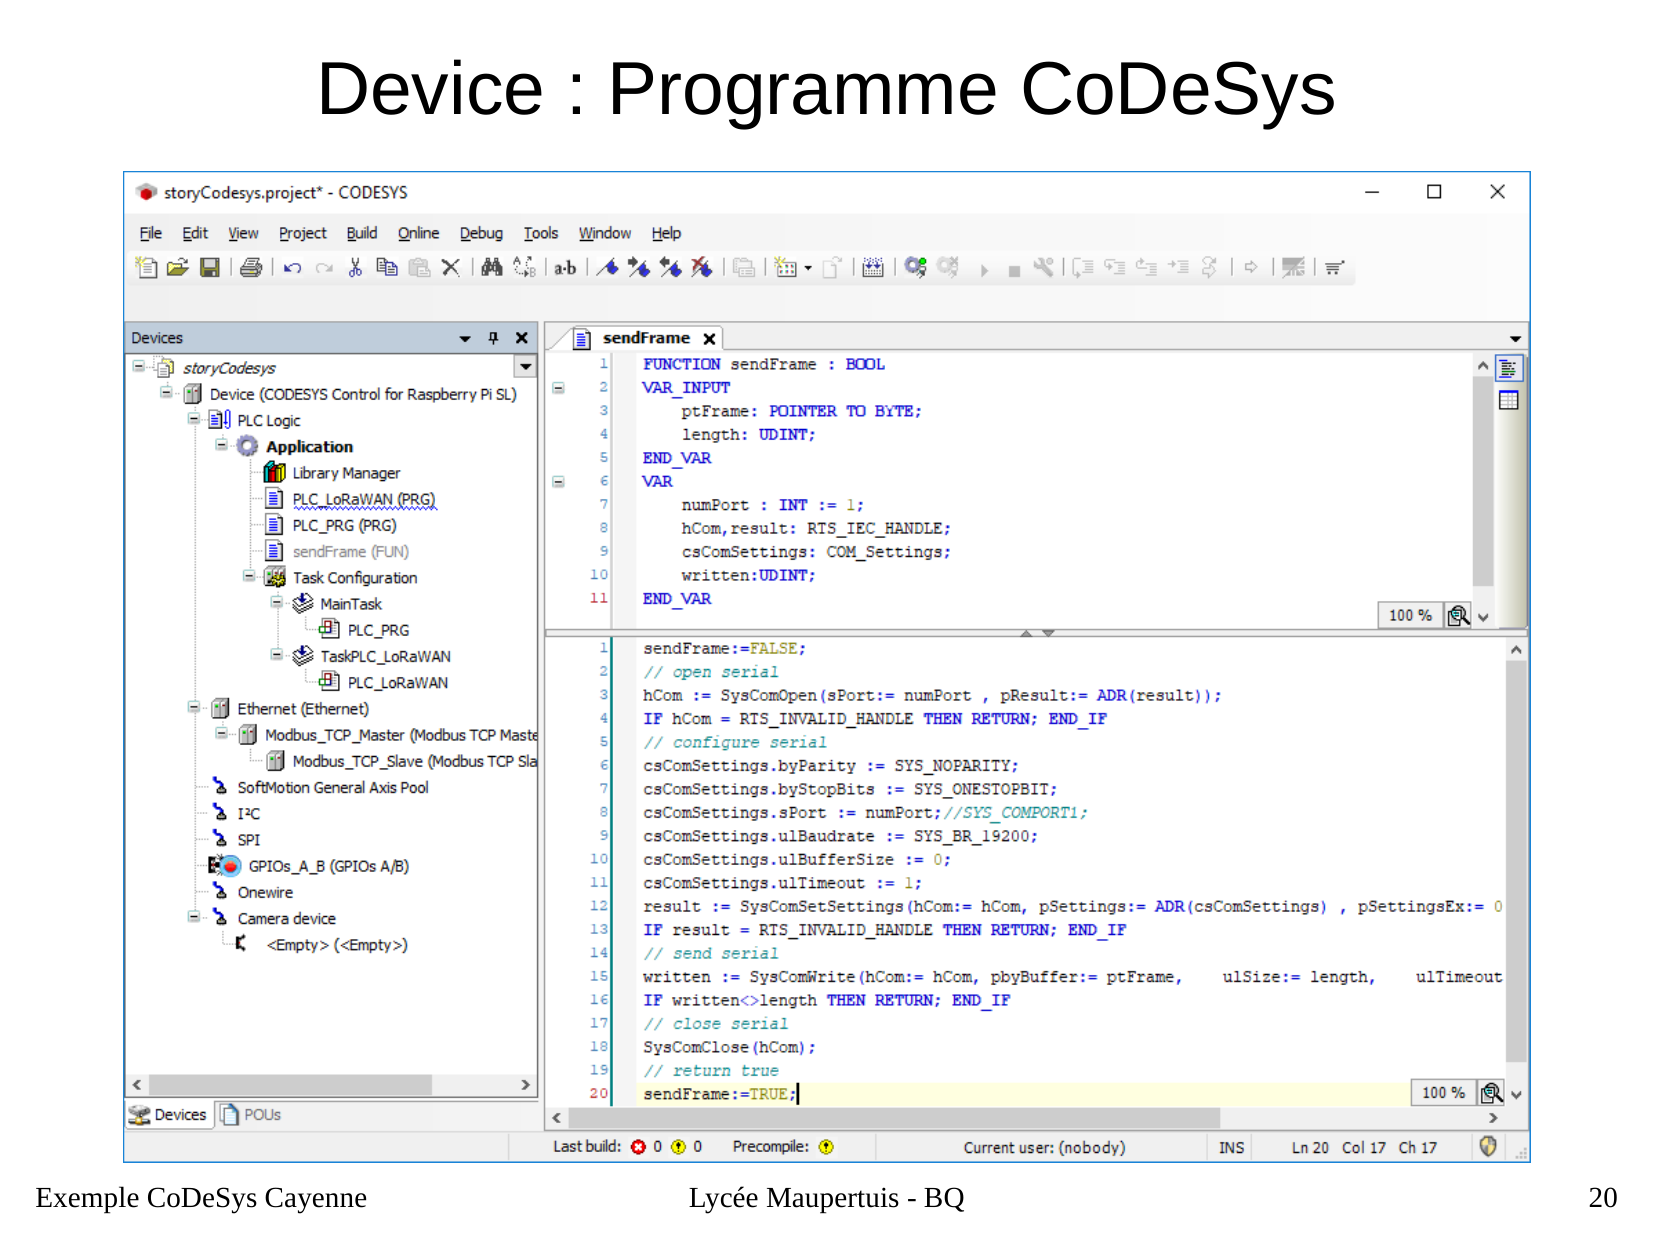

# Device : Programme CoDeSys
Exemple CoDeSys Cayenne
Lycée Maupertuis - BQ
20